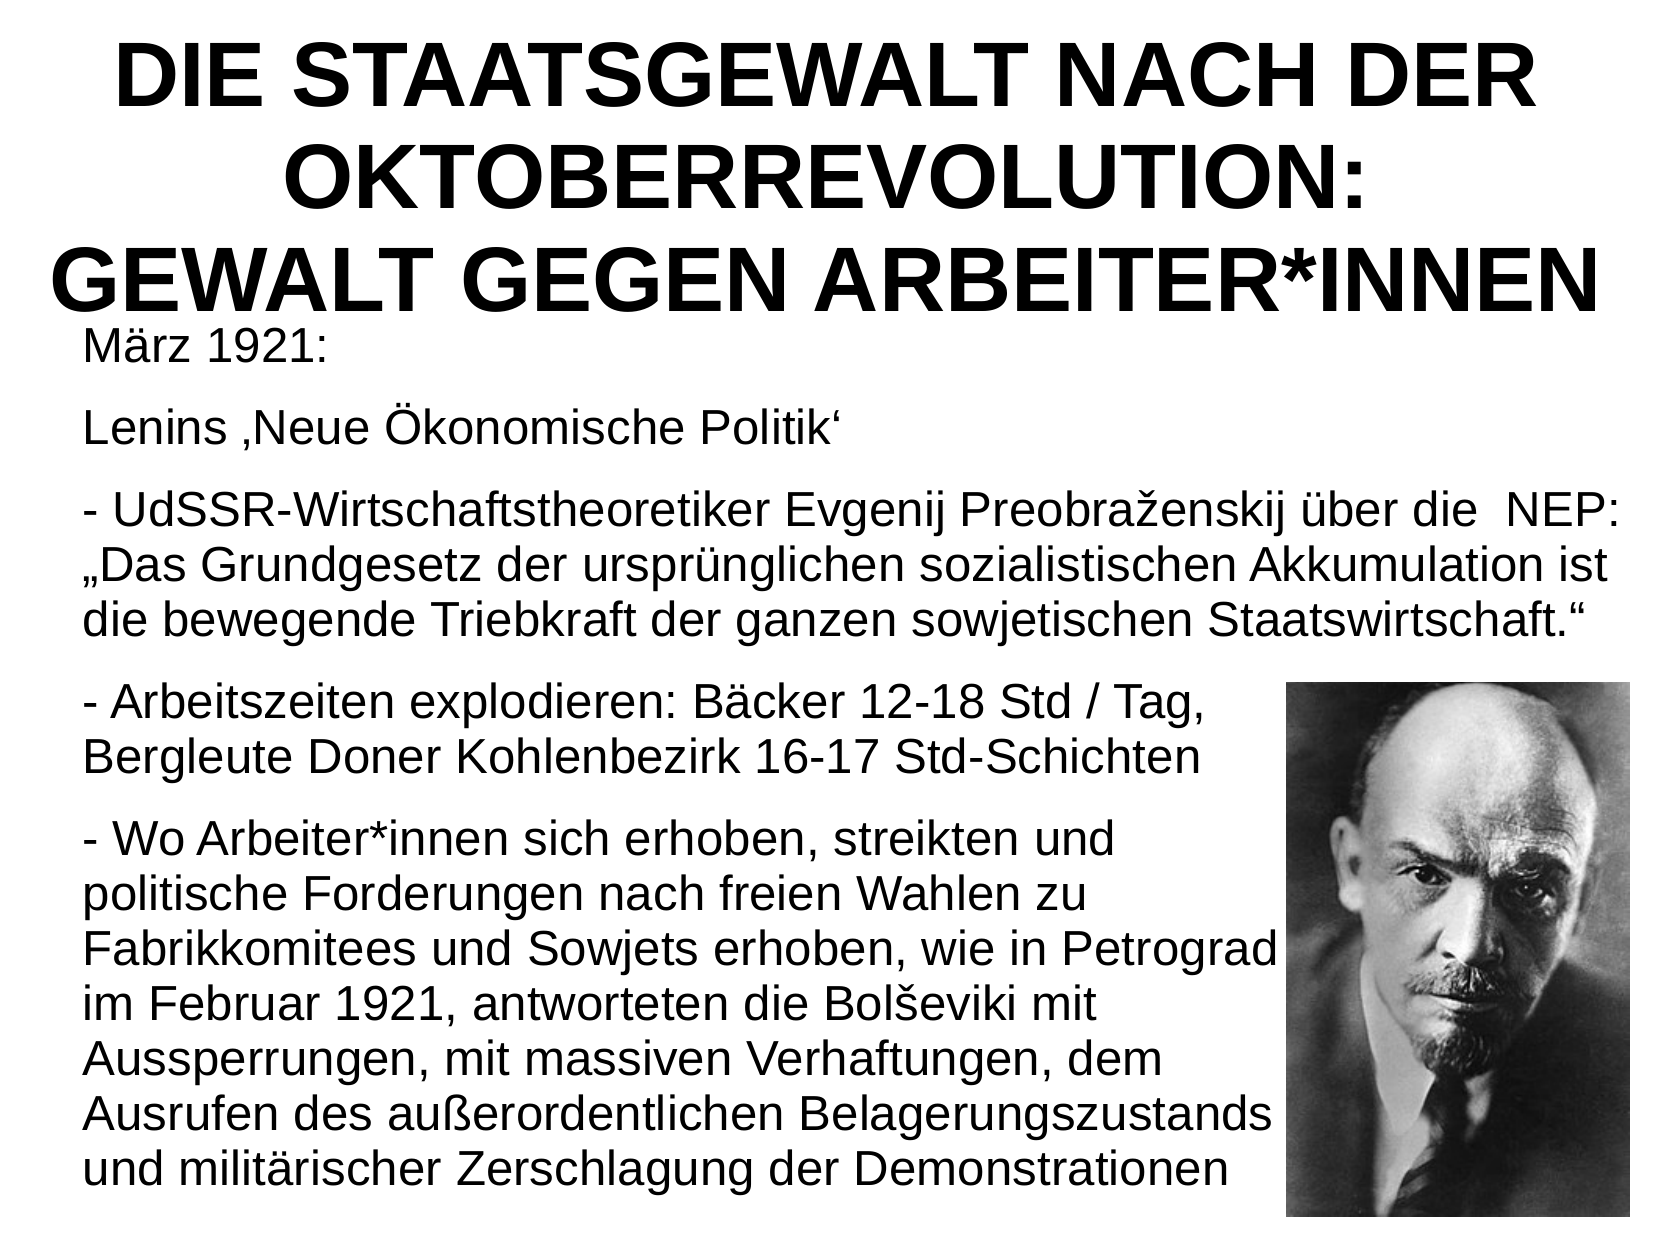

# DIE STAATSGEWALT NACH DER OKTOBERREVOLUTION: GEWALT GEGEN ARBEITER*INNEN
März 1921:
Lenins ‚Neue Ökonomische Politik‘
- UdSSR-Wirtschaftstheoretiker Evgenij Preobraženskij über die NEP: „Das Grundgesetz der ursprünglichen sozialistischen Akkumulation ist die bewegende Triebkraft der ganzen sowjetischen Staatswirtschaft.“
- Arbeitszeiten explodieren: Bäcker 12-18 Std / Tag, Bergleute Doner Kohlenbezirk 16-17 Std-Schichten
- Wo Arbeiter*innen sich erhoben, streikten und politische Forderungen nach freien Wahlen zu Fabrikkomitees und Sowjets erhoben, wie in Petrograd im Februar 1921, antworteten die Bolševiki mit Aussperrungen, mit massiven Verhaftungen, dem Ausrufen des außerordentlichen Belagerungszustands und militärischer Zerschlagung der Demonstrationen